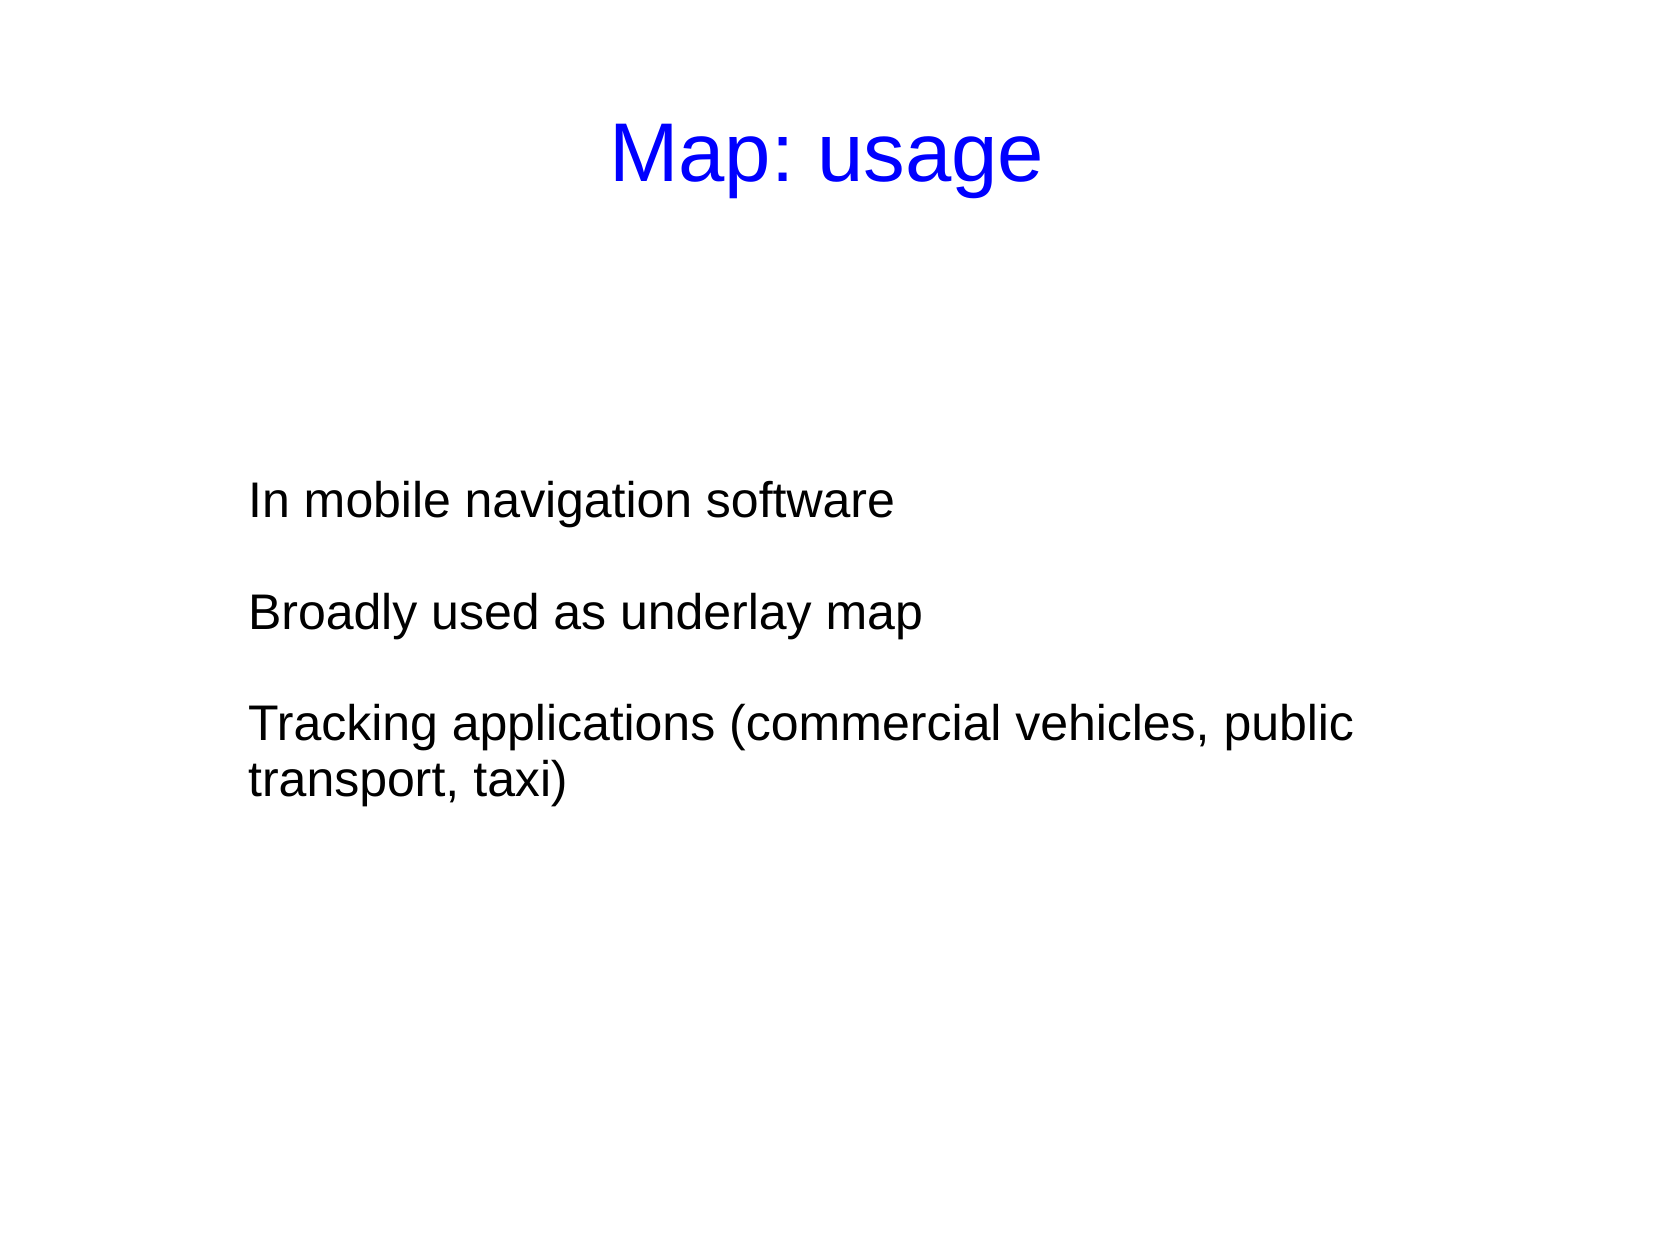

# Map: usage
In mobile navigation software
Broadly used as underlay map
Tracking applications (commercial vehicles, public transport, taxi)